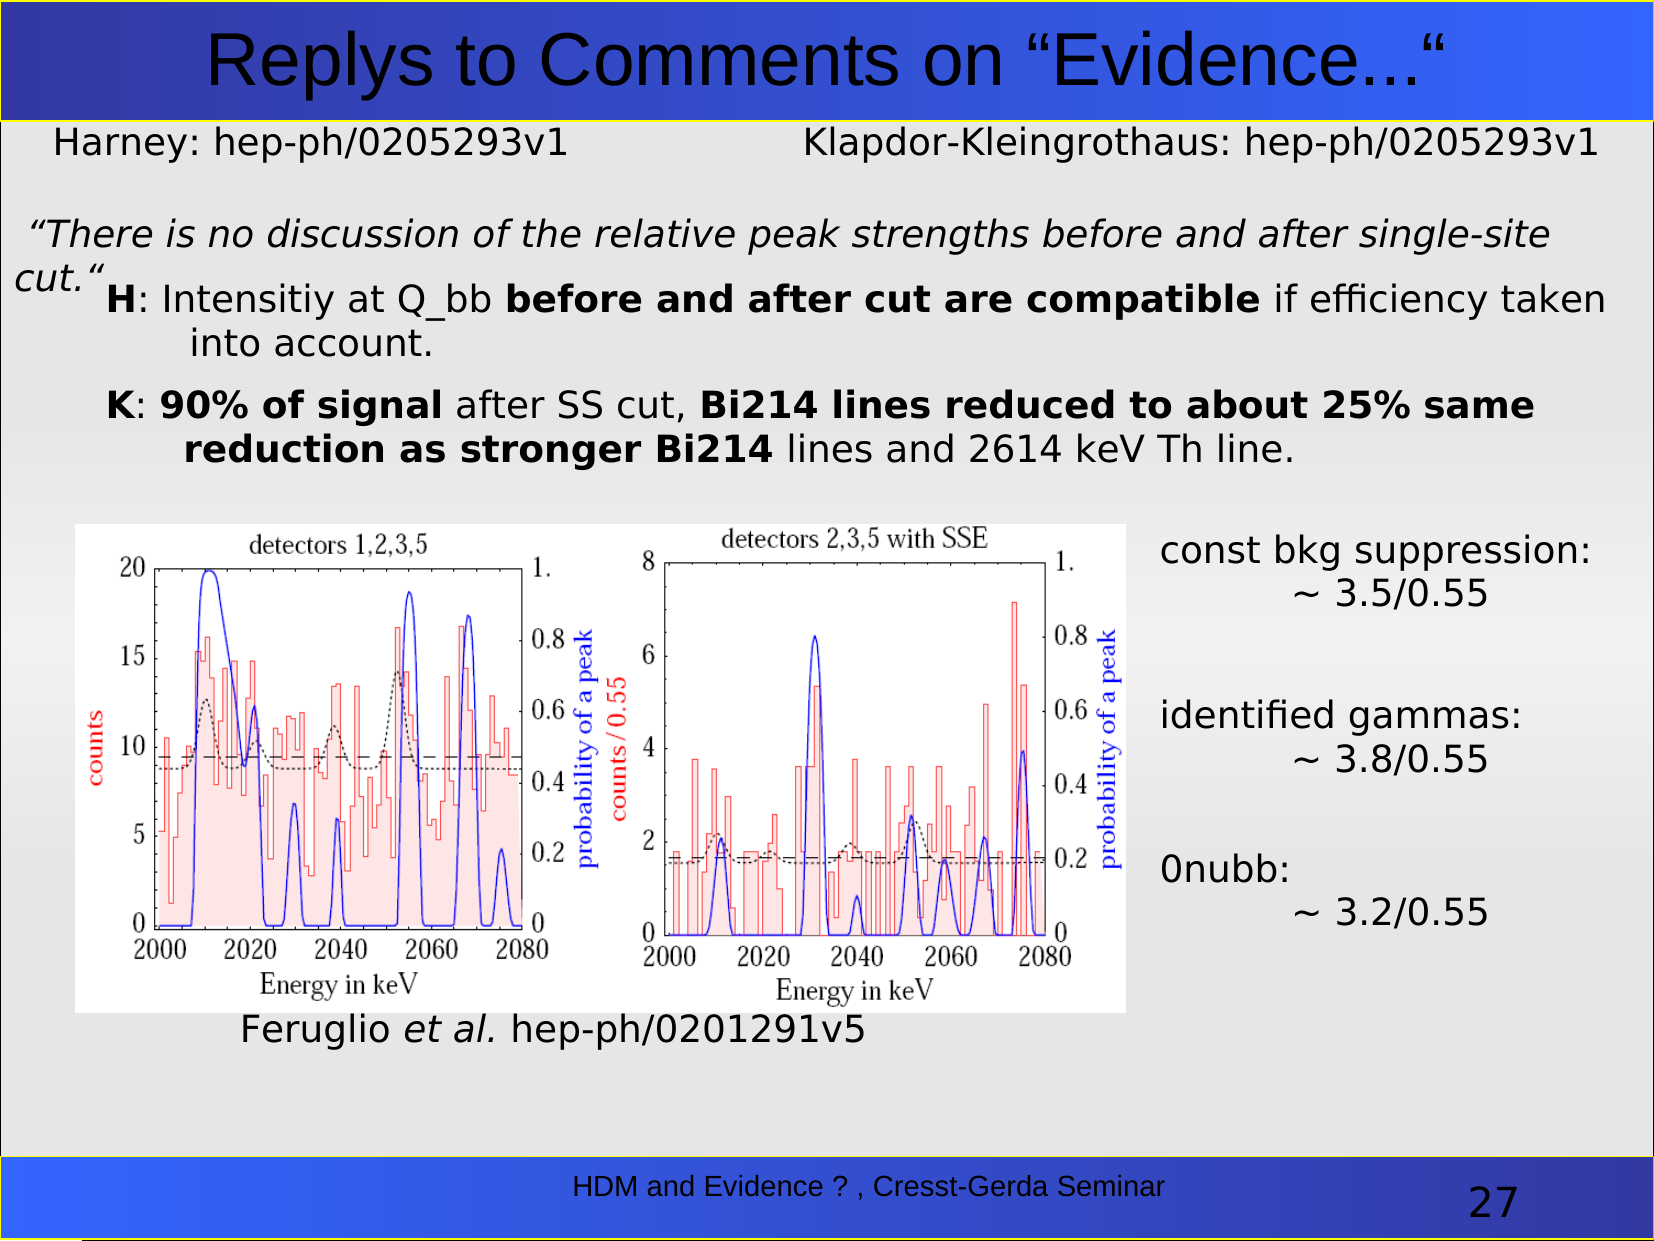

# Replys to Comments on “Evidence...“
Harney: hep-ph/0205293v1				Klapdor-Kleingrothaus: hep-ph/0205293v1
 “There is no discussion of the relative peak strengths before and after single-site cut.“
H: Intensitiy at Q_bb before and after cut are compatible if efficiency taken into account.
K: 90% of signal after SS cut, Bi214 lines reduced to about 25% same reduction as stronger Bi214 lines and 2614 keV Th line.
const bkg suppression:
~ 3.5/0.55
identified gammas:
~ 3.8/0.55
0nubb:
~ 3.2/0.55
Feruglio et al. hep-ph/0201291v5
27